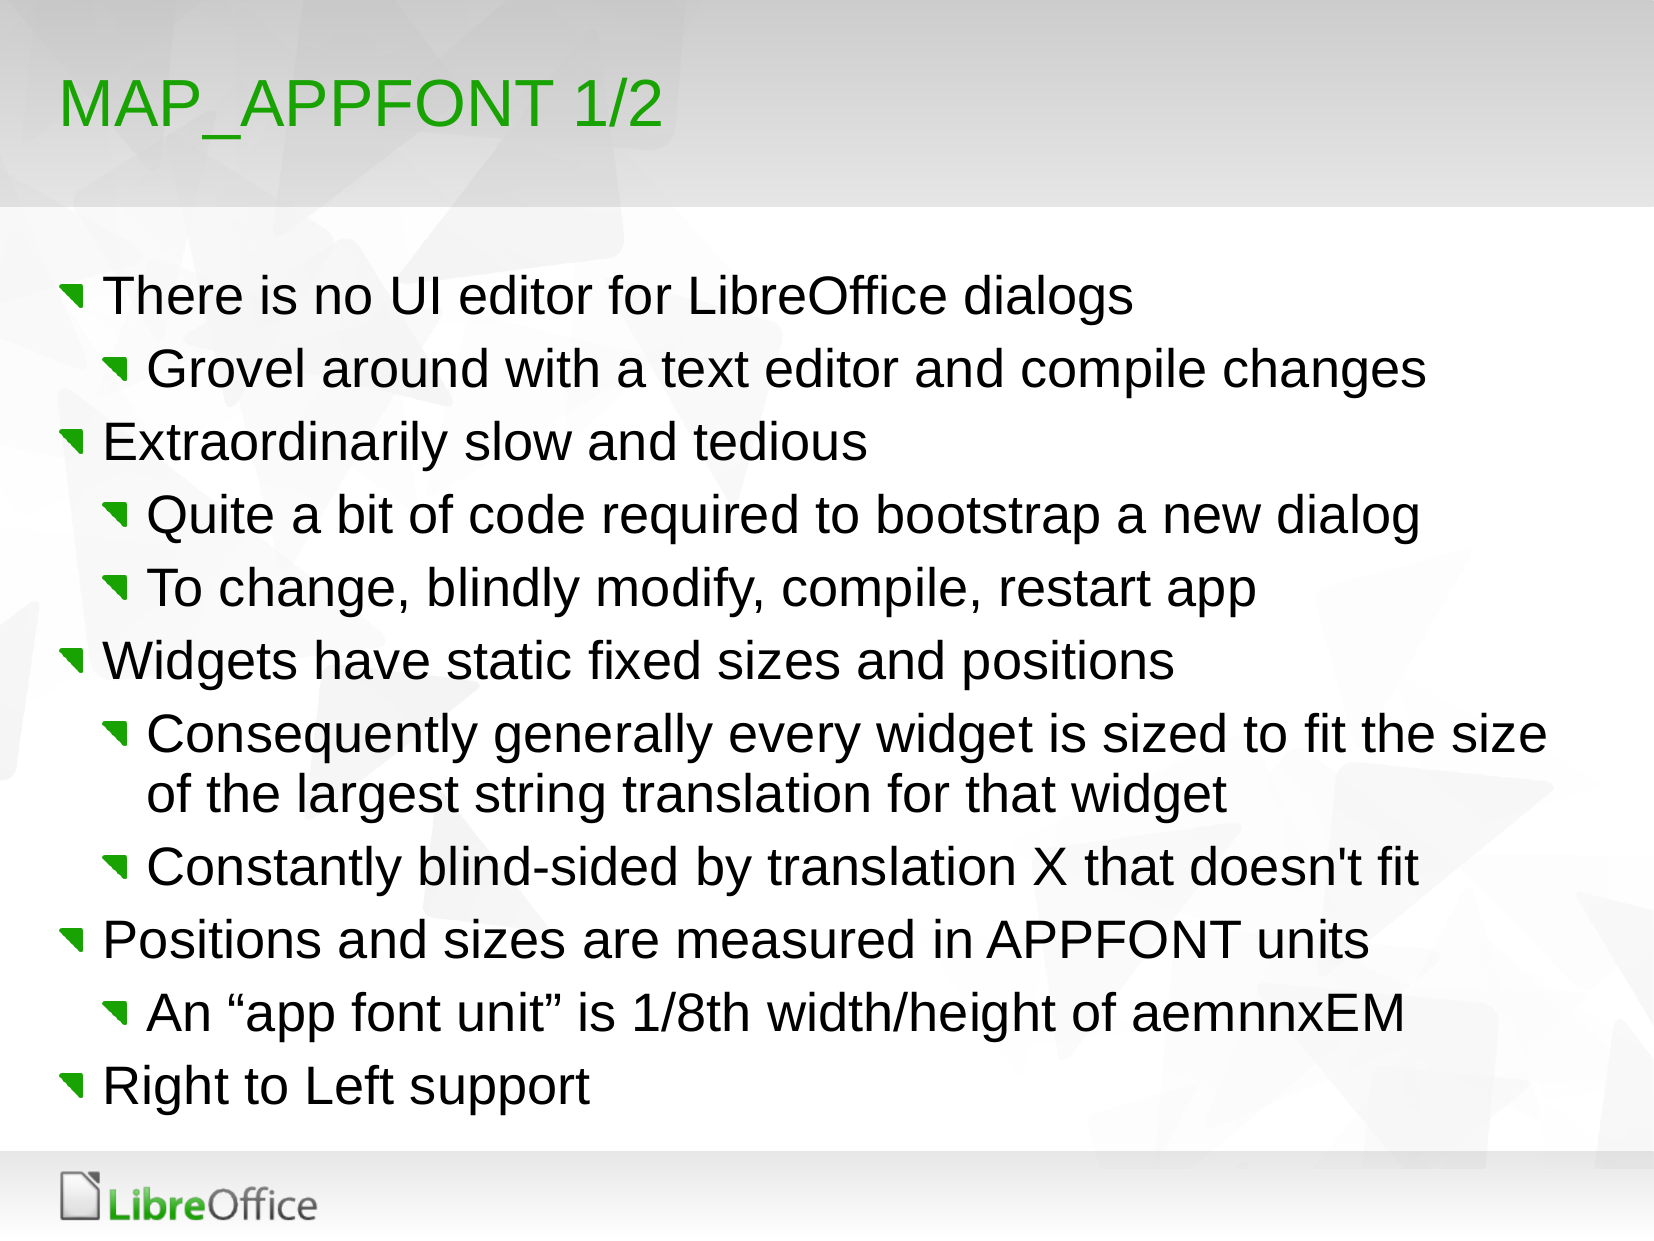

# MAP_APPFONT 1/2
There is no UI editor for LibreOffice dialogs
Grovel around with a text editor and compile changes
Extraordinarily slow and tedious
Quite a bit of code required to bootstrap a new dialog
To change, blindly modify, compile, restart app
Widgets have static fixed sizes and positions
Consequently generally every widget is sized to fit the size of the largest string translation for that widget
Constantly blind-sided by translation X that doesn't fit
Positions and sizes are measured in APPFONT units
An “app font unit” is 1/8th width/height of aemnnxEM
Right to Left support